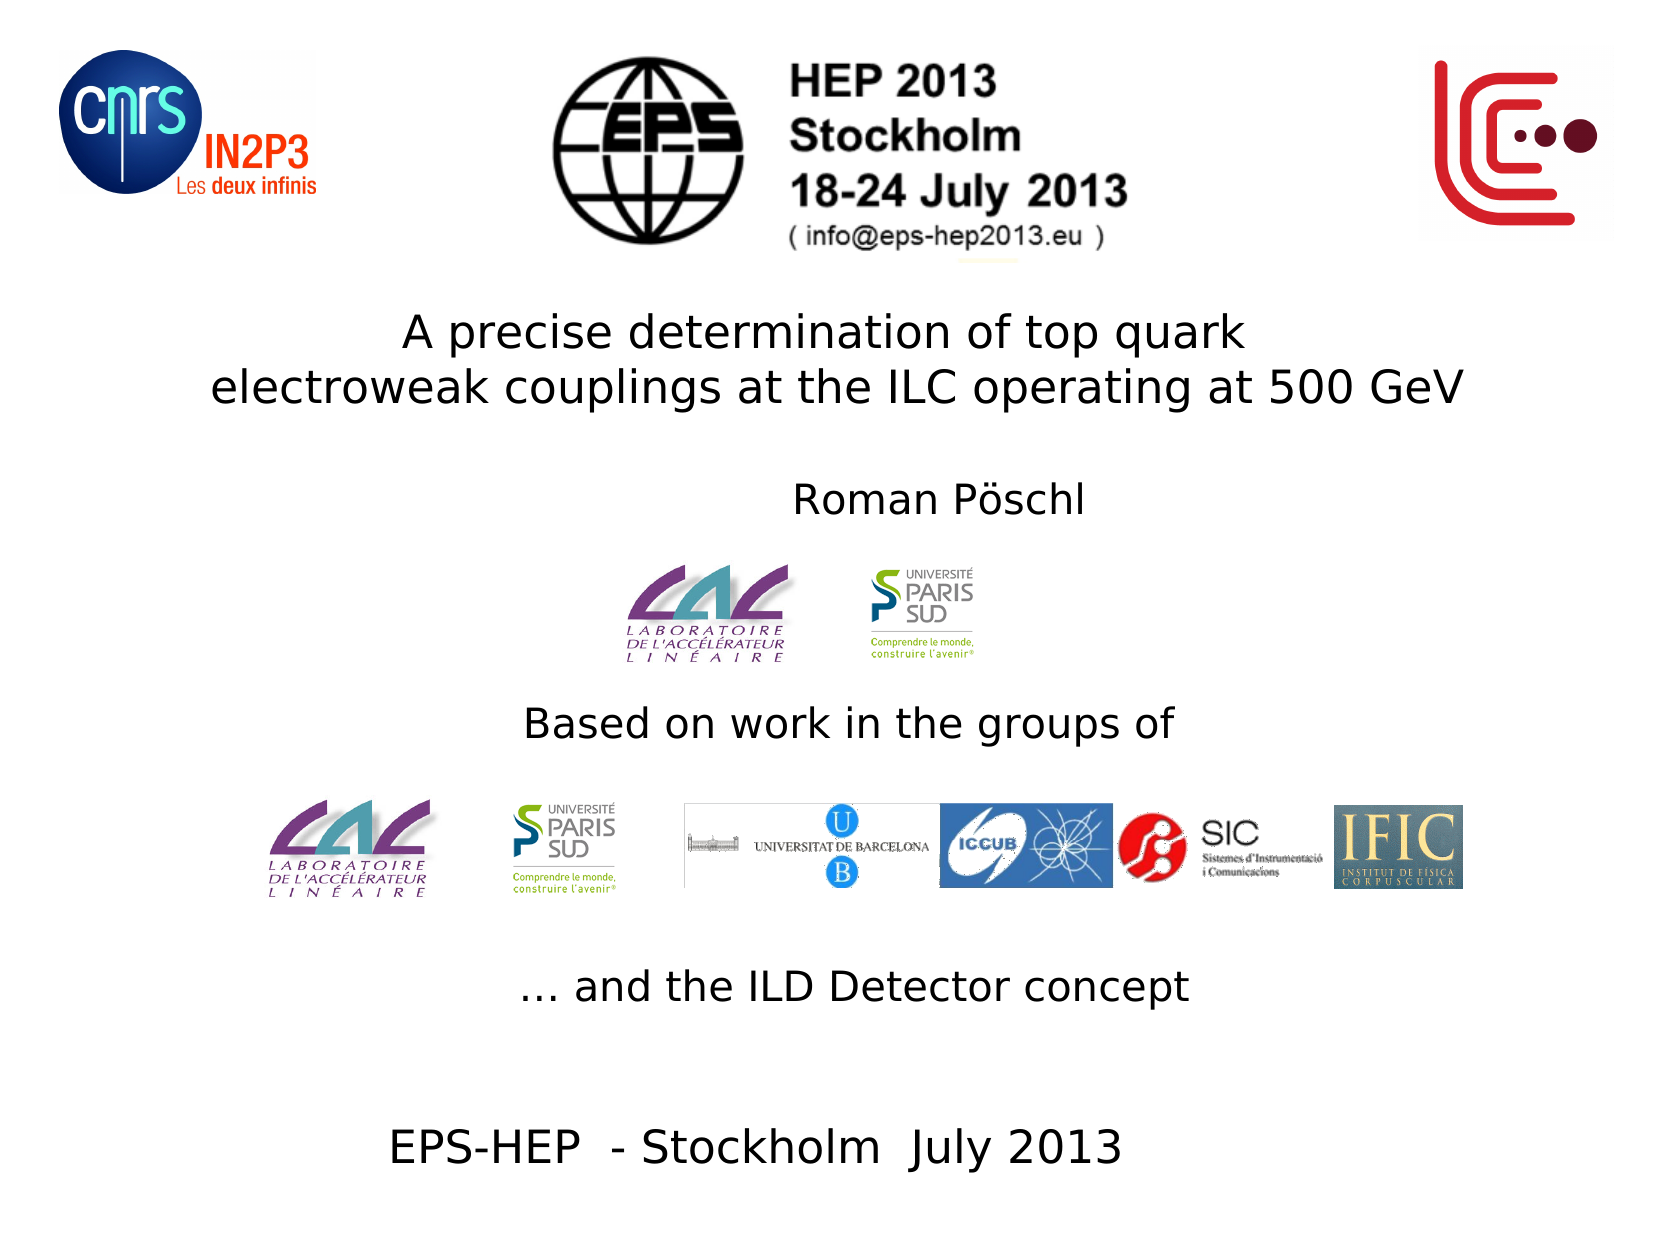

A precise determination of top quark
electroweak couplings at the ILC operating at 500 GeV
 Roman Pöschl
Based on work in the groups of
… and the ILD Detector concept
EPS-HEP - Stockholm July 2013